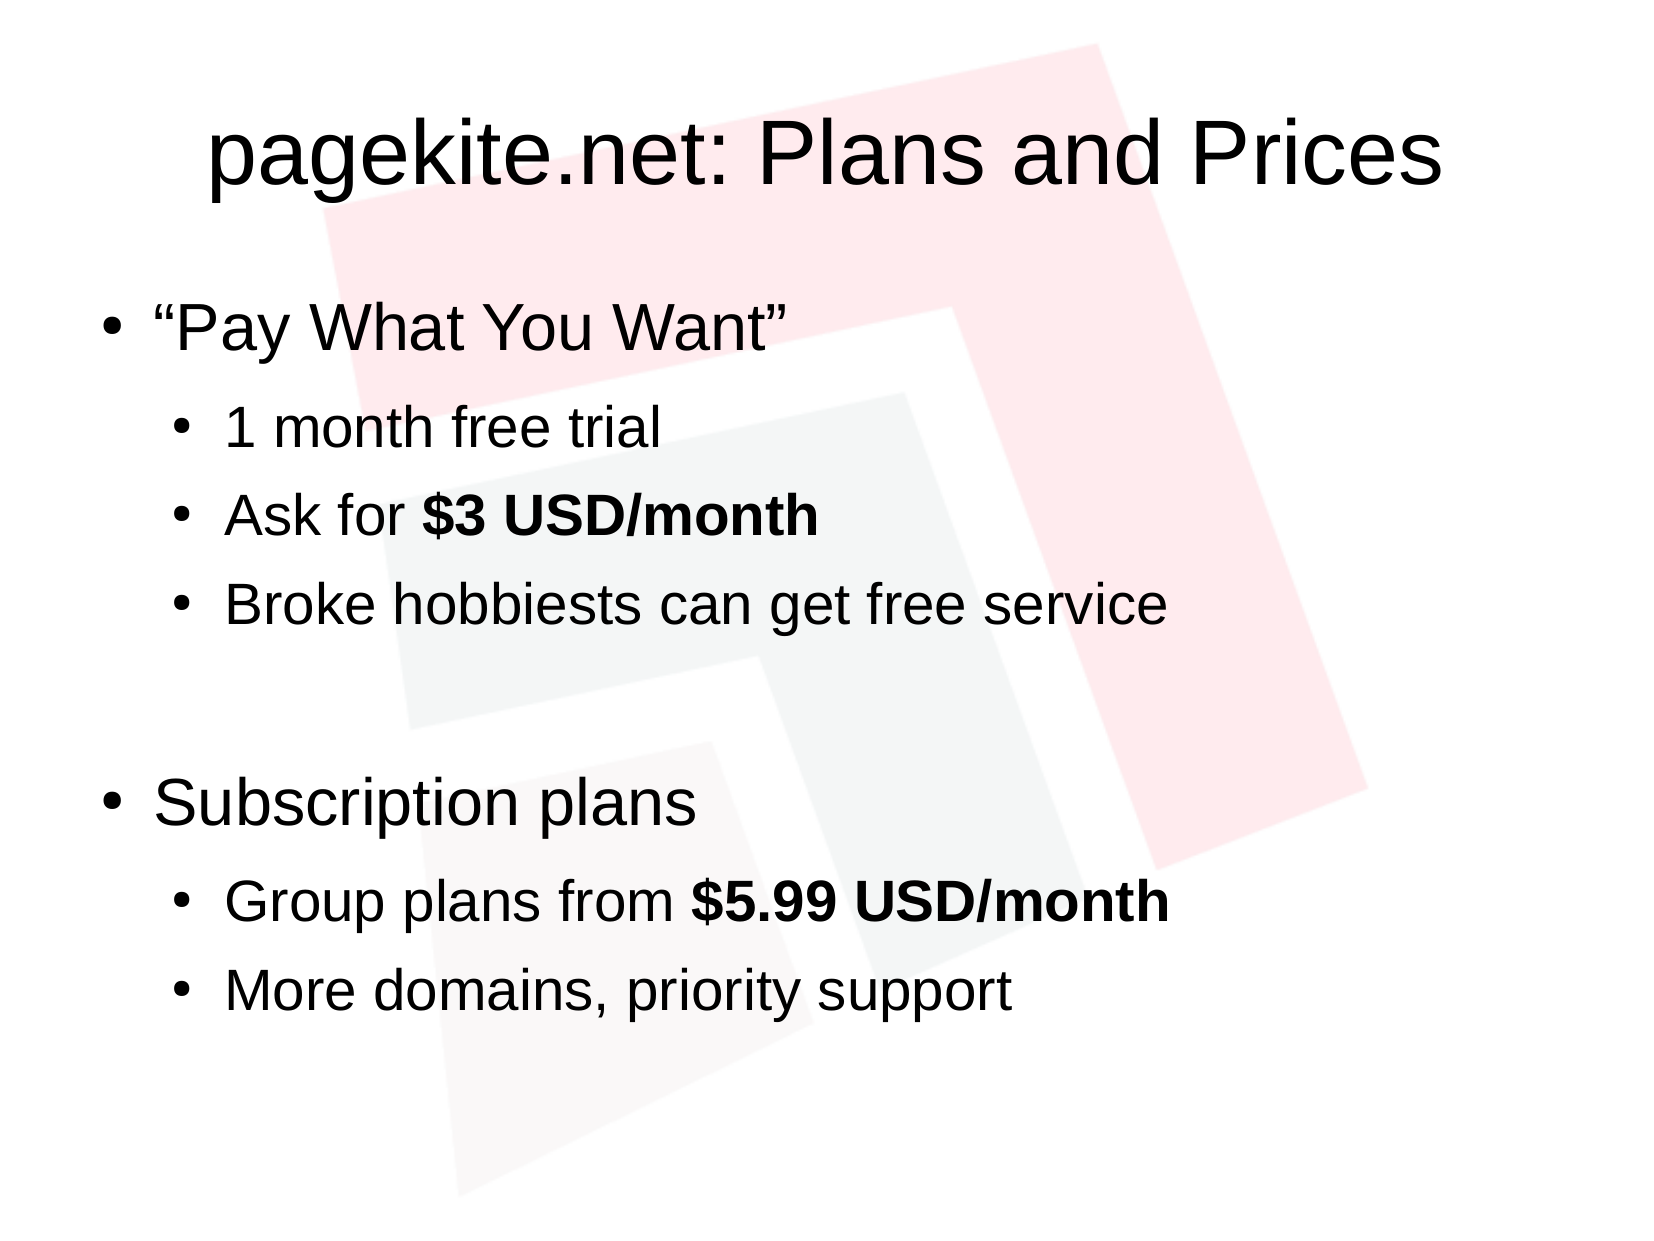

# pagekite.net: Plans and Prices
“Pay What You Want”
1 month free trial
Ask for $3 USD/month
Broke hobbiests can get free service
Subscription plans
Group plans from $5.99 USD/month
More domains, priority support